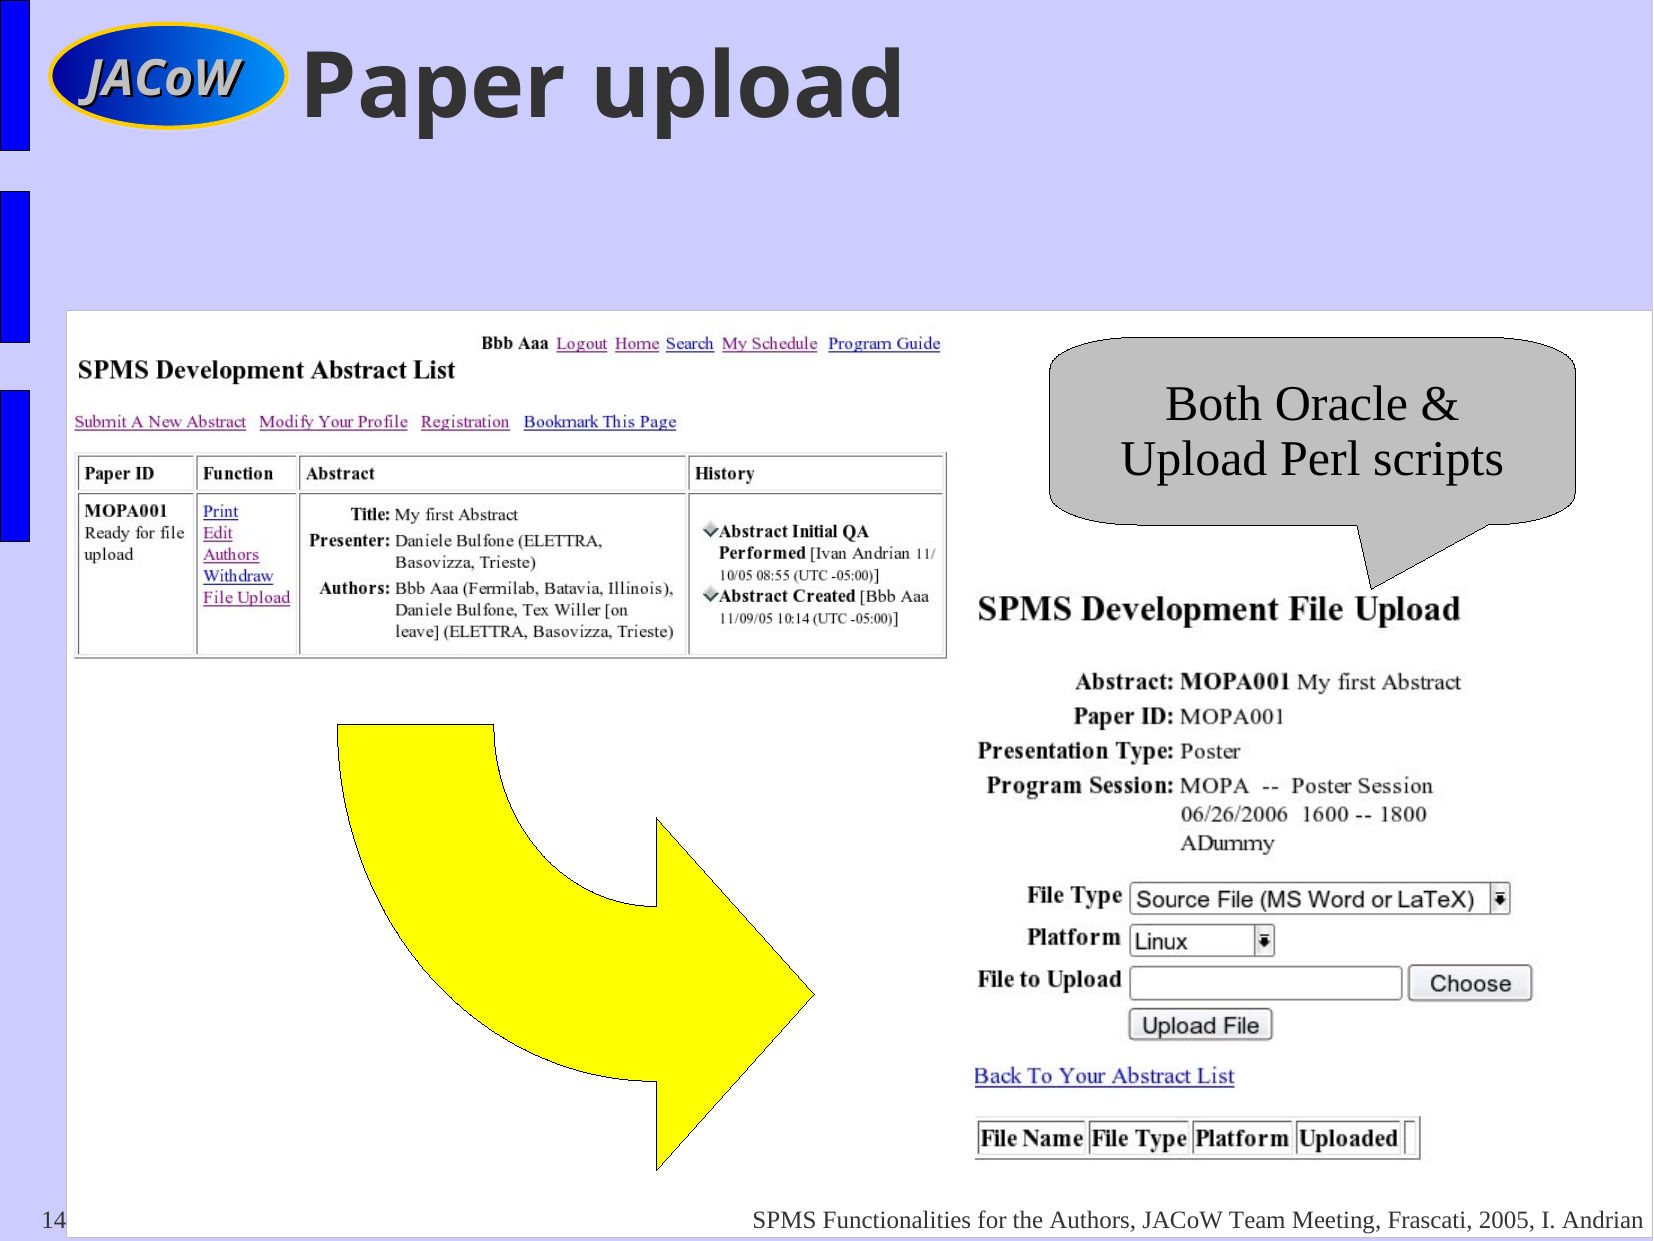

# Paper upload
Both Oracle &
Upload Perl scripts
14
SPMS Functionalities for the Authors, JACoW Team Meeting, Frascati, 2005, I. Andrian